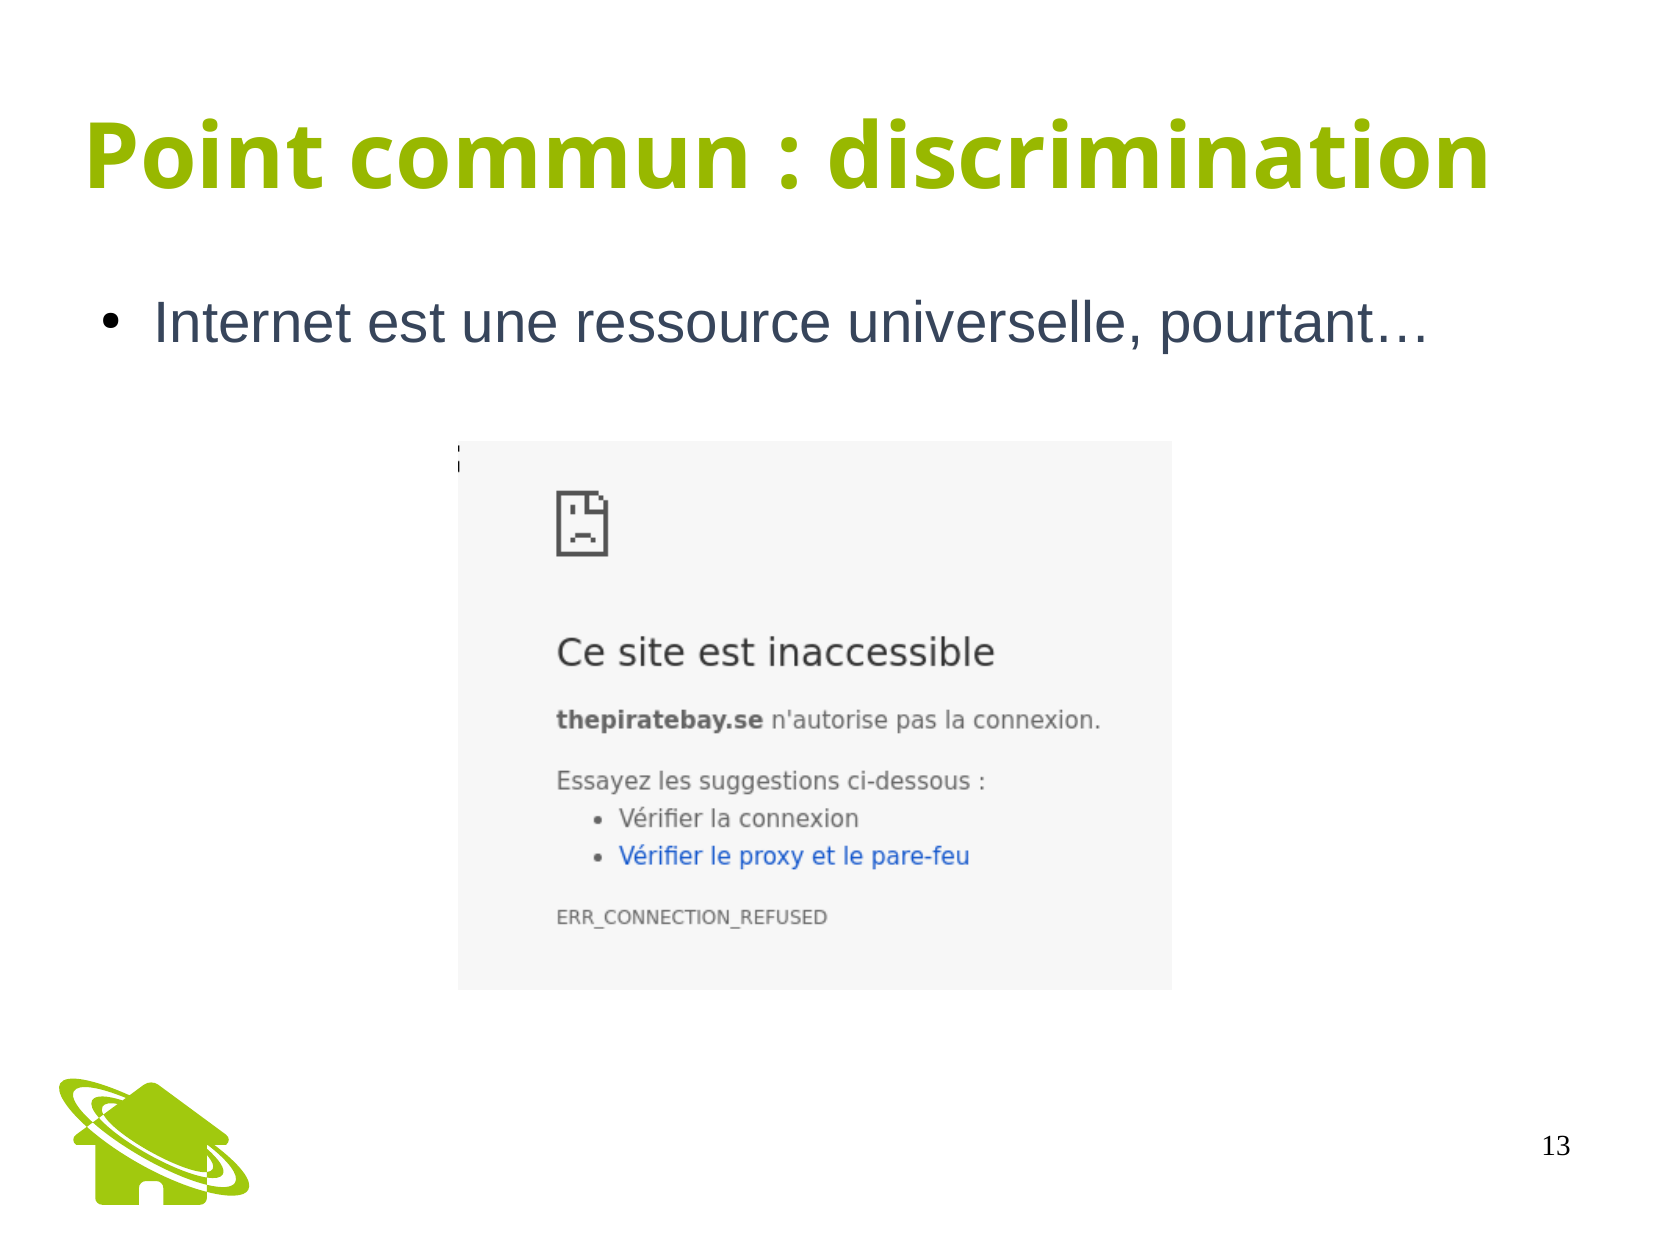

# Point commun : discrimination
Internet est une ressource universelle, pourtant…
13